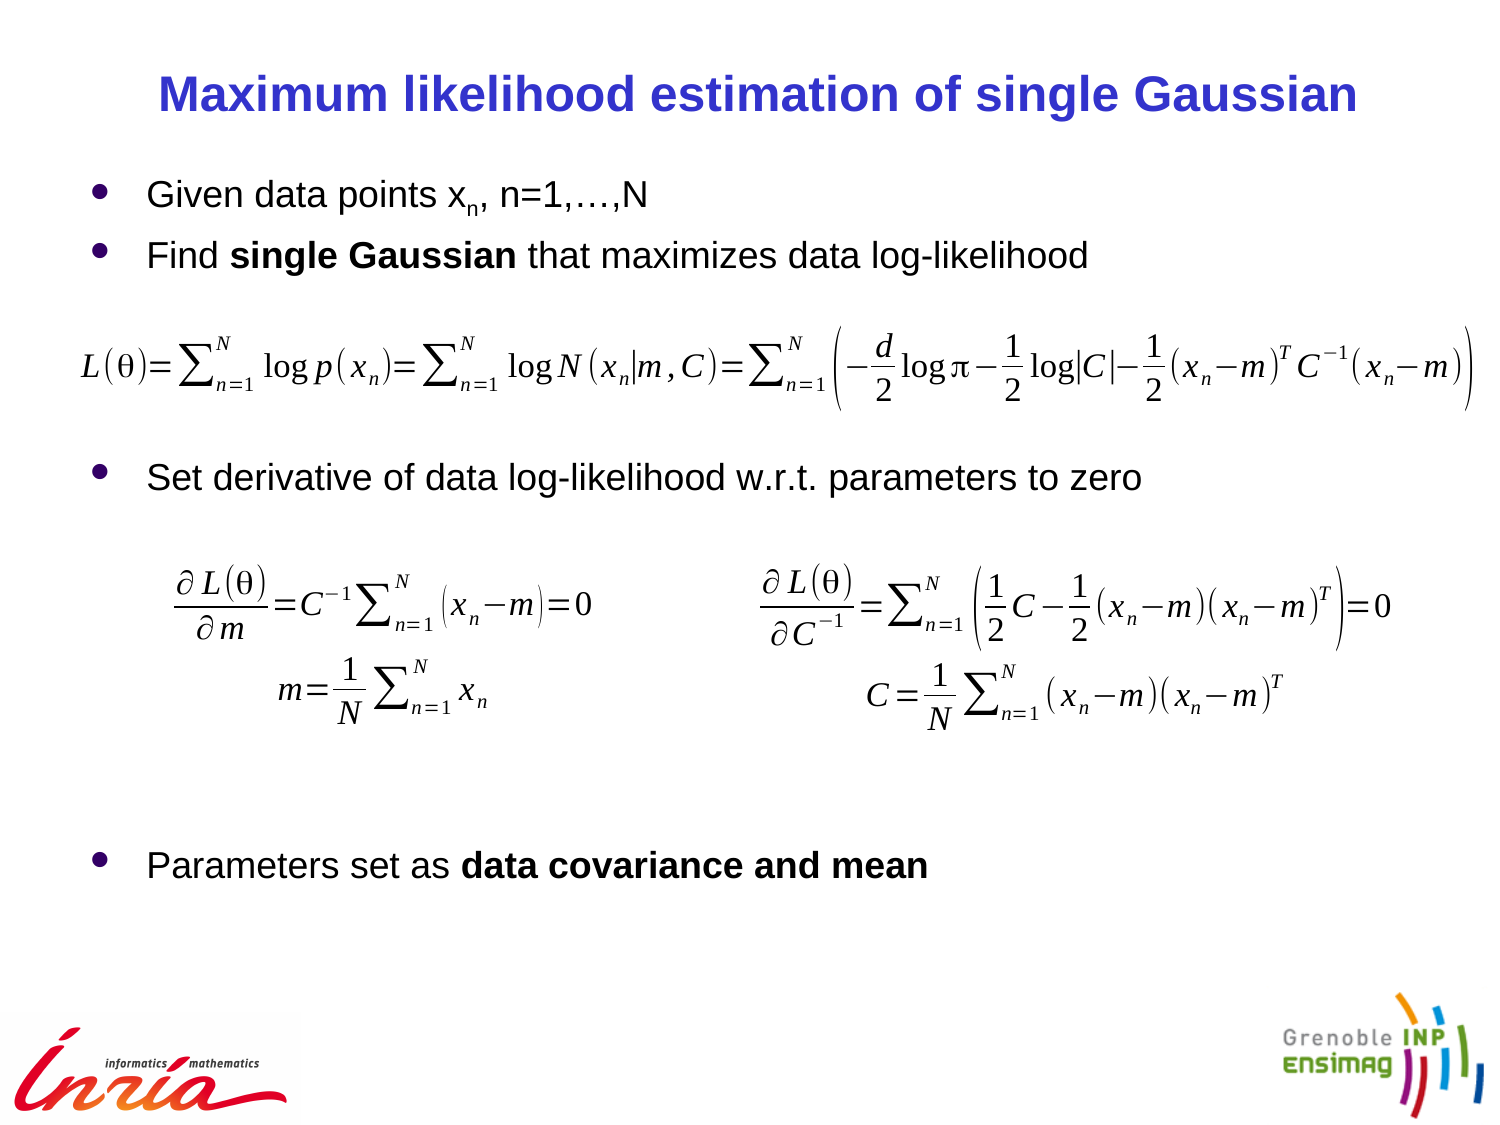

# Maximum likelihood estimation of single Gaussian
Given data points xn, n=1,…,N
Find single Gaussian that maximizes data log-likelihood
Set derivative of data log-likelihood w.r.t. parameters to zero
Parameters set as data covariance and mean